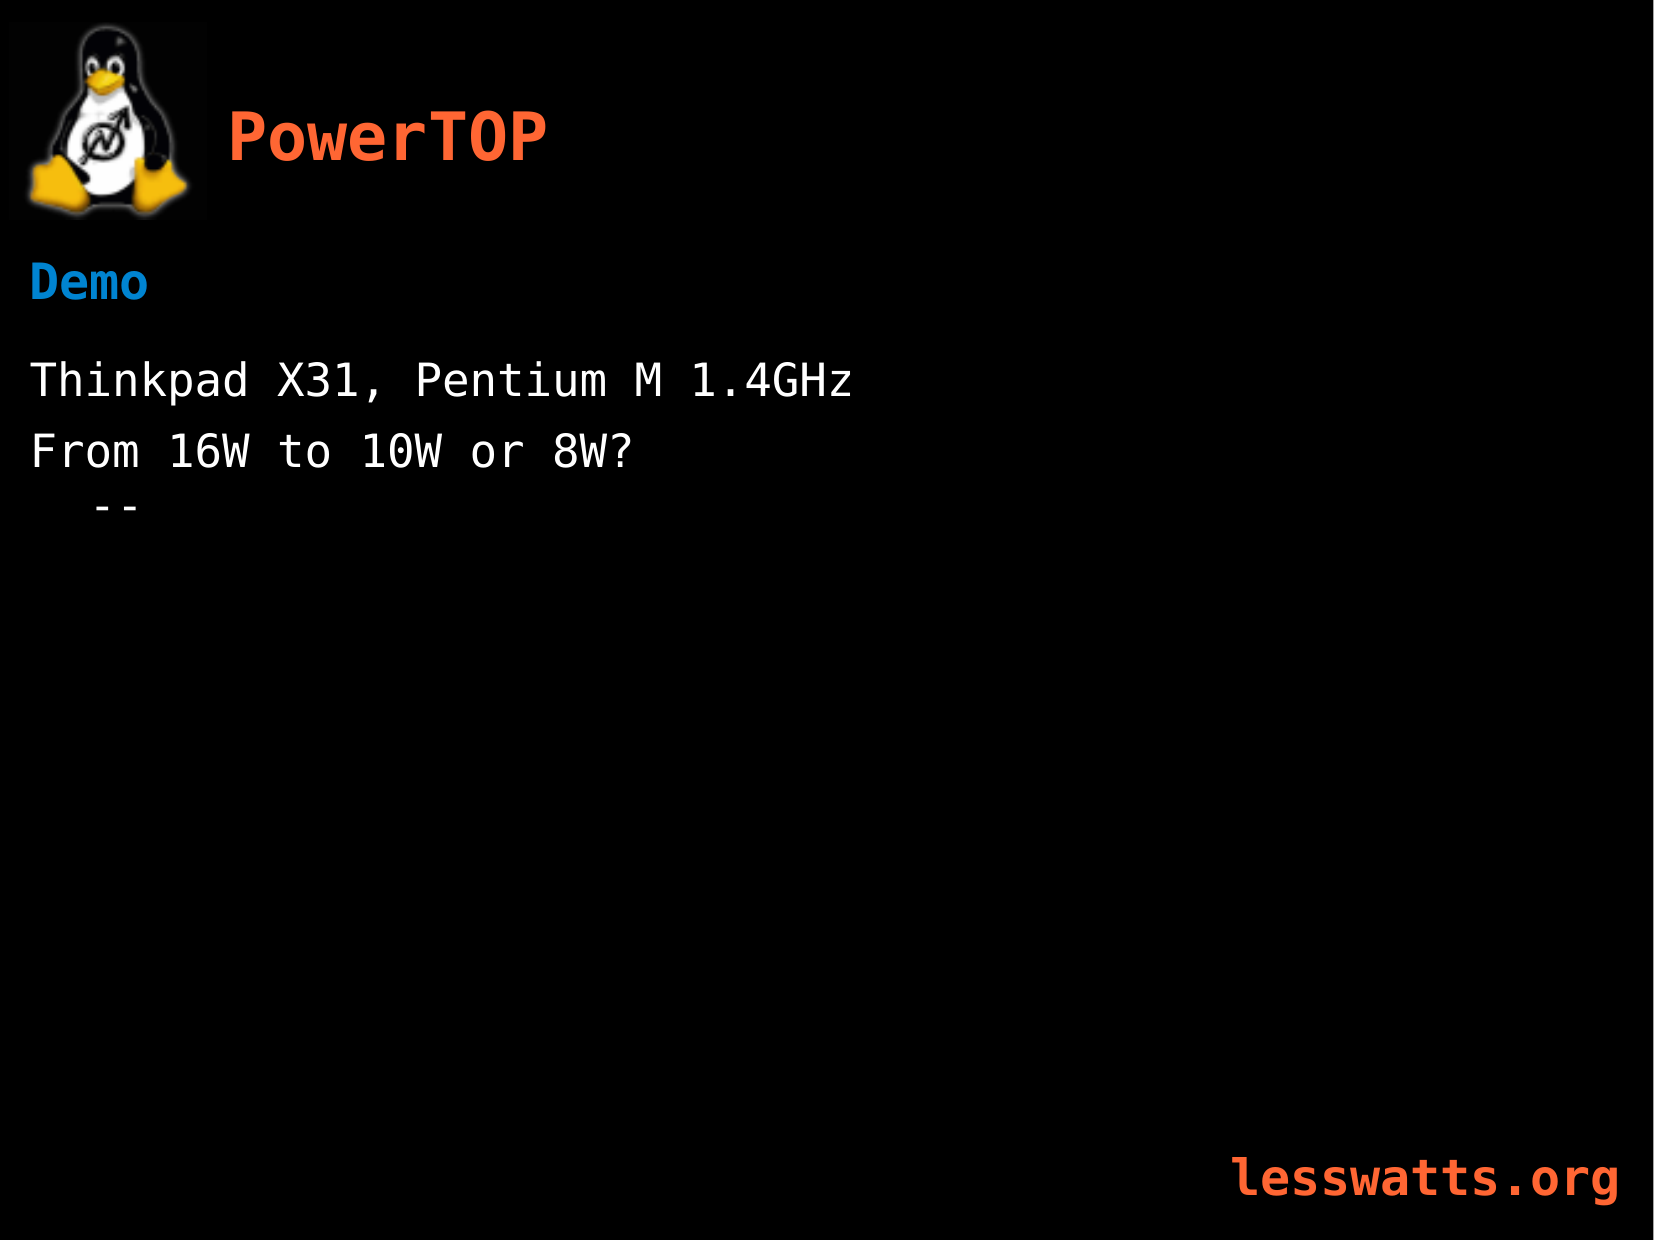

# Demo
Thinkpad X31, Pentium M 1.4GHz
From 16W to 10W or 8W?
--